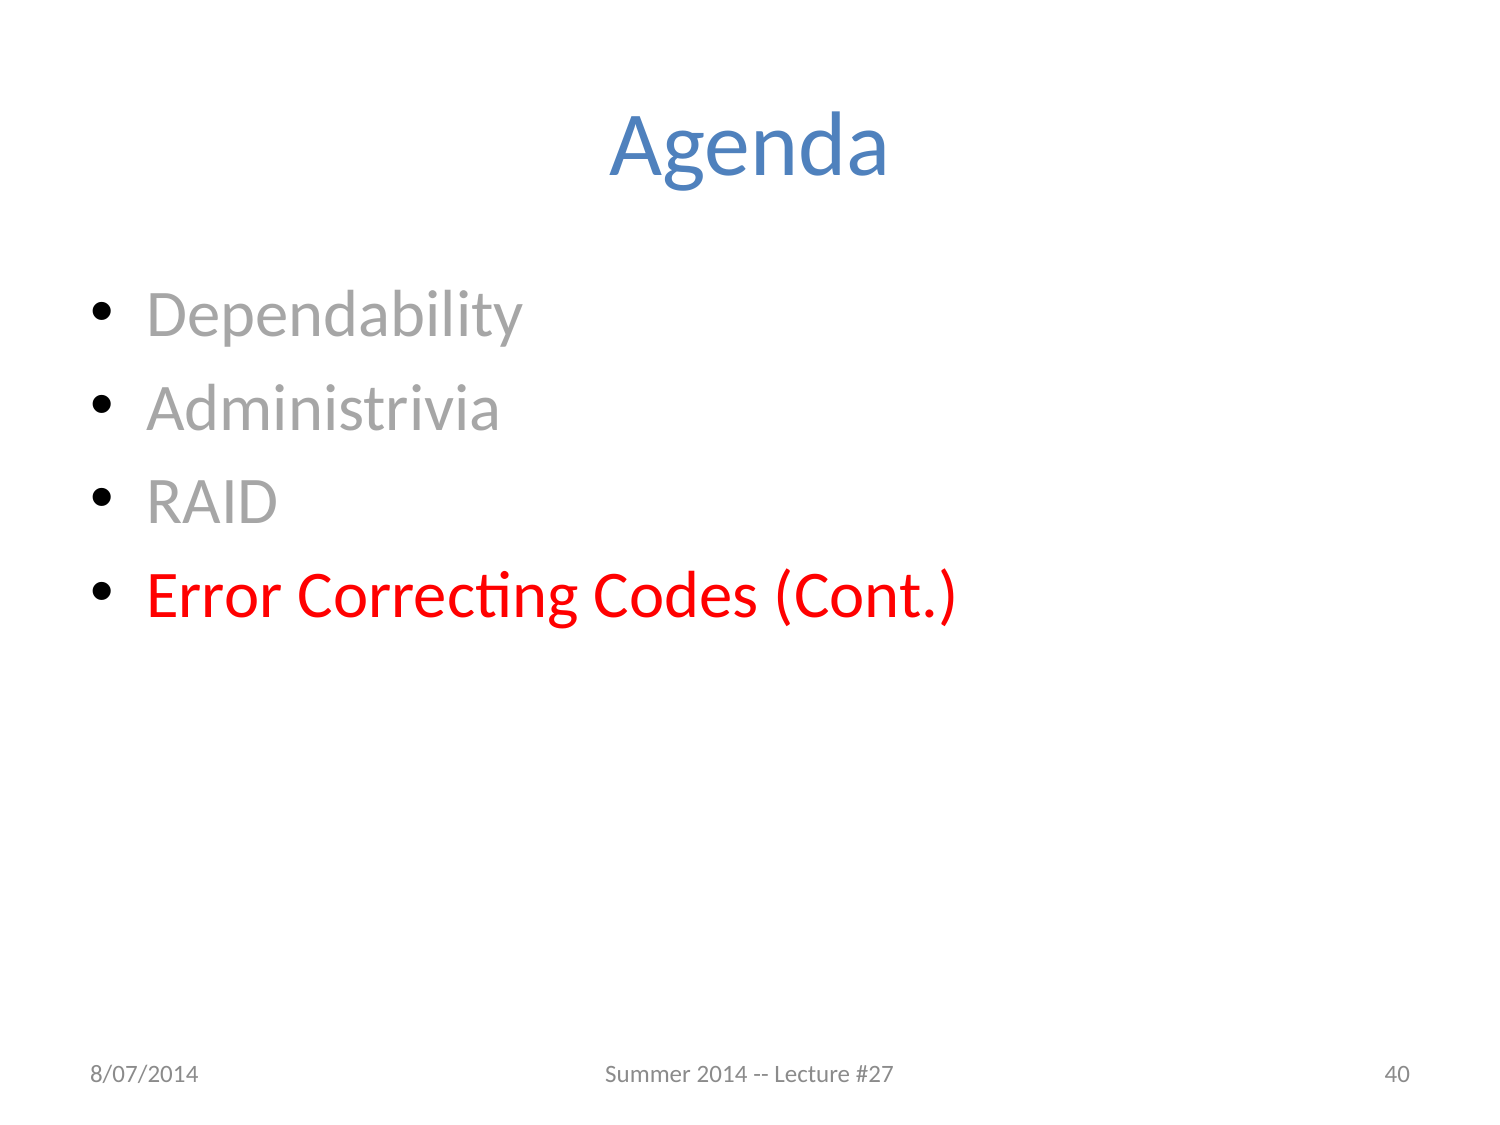

# Agenda
Dependability
Administrivia
RAID
Error Correcting Codes (Cont.)
8/07/2014
Summer 2014 -- Lecture #27